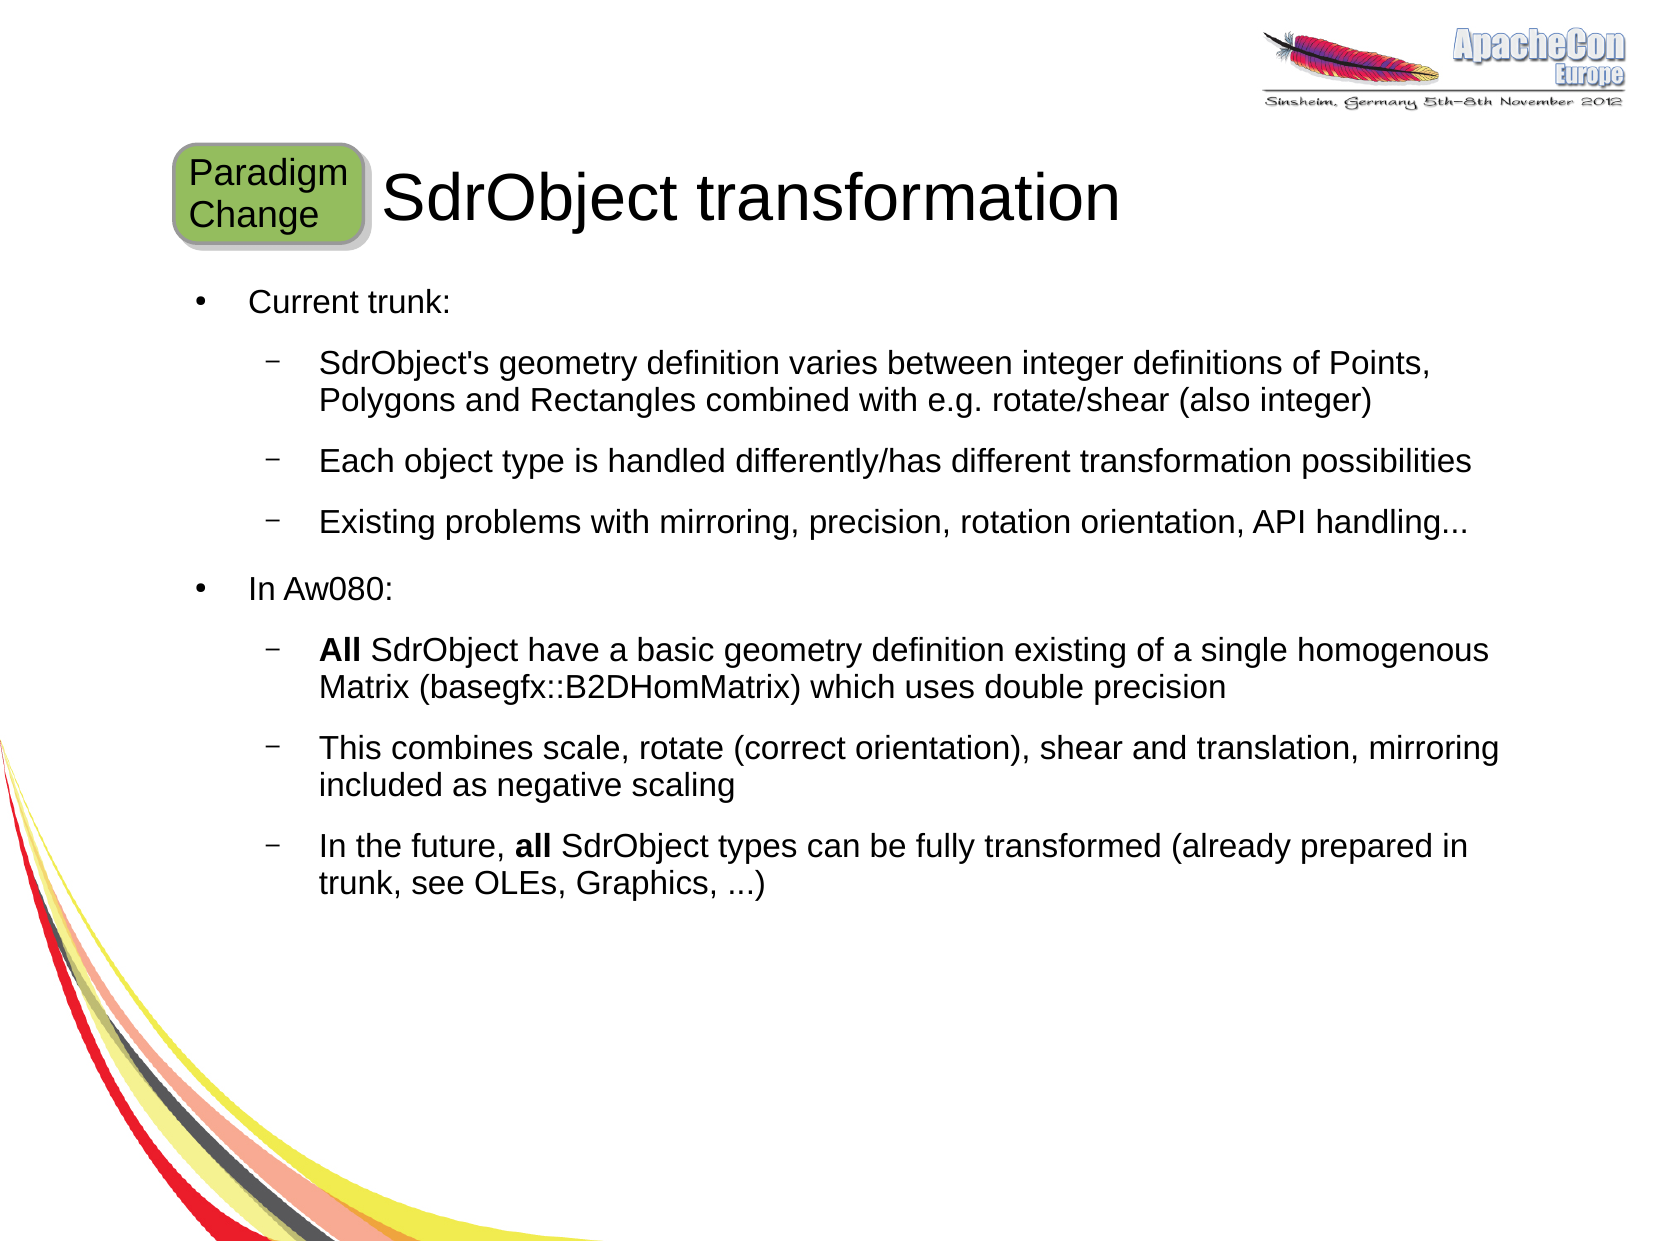

Paradigm
Change
# SdrObject transformation
Current trunk:
SdrObject's geometry definition varies between integer definitions of Points, Polygons and Rectangles combined with e.g. rotate/shear (also integer)
Each object type is handled differently/has different transformation possibilities
Existing problems with mirroring, precision, rotation orientation, API handling...
In Aw080:
All SdrObject have a basic geometry definition existing of a single homogenous Matrix (basegfx::B2DHomMatrix) which uses double precision
This combines scale, rotate (correct orientation), shear and translation, mirroring included as negative scaling
In the future, all SdrObject types can be fully transformed (already prepared in trunk, see OLEs, Graphics, ...)